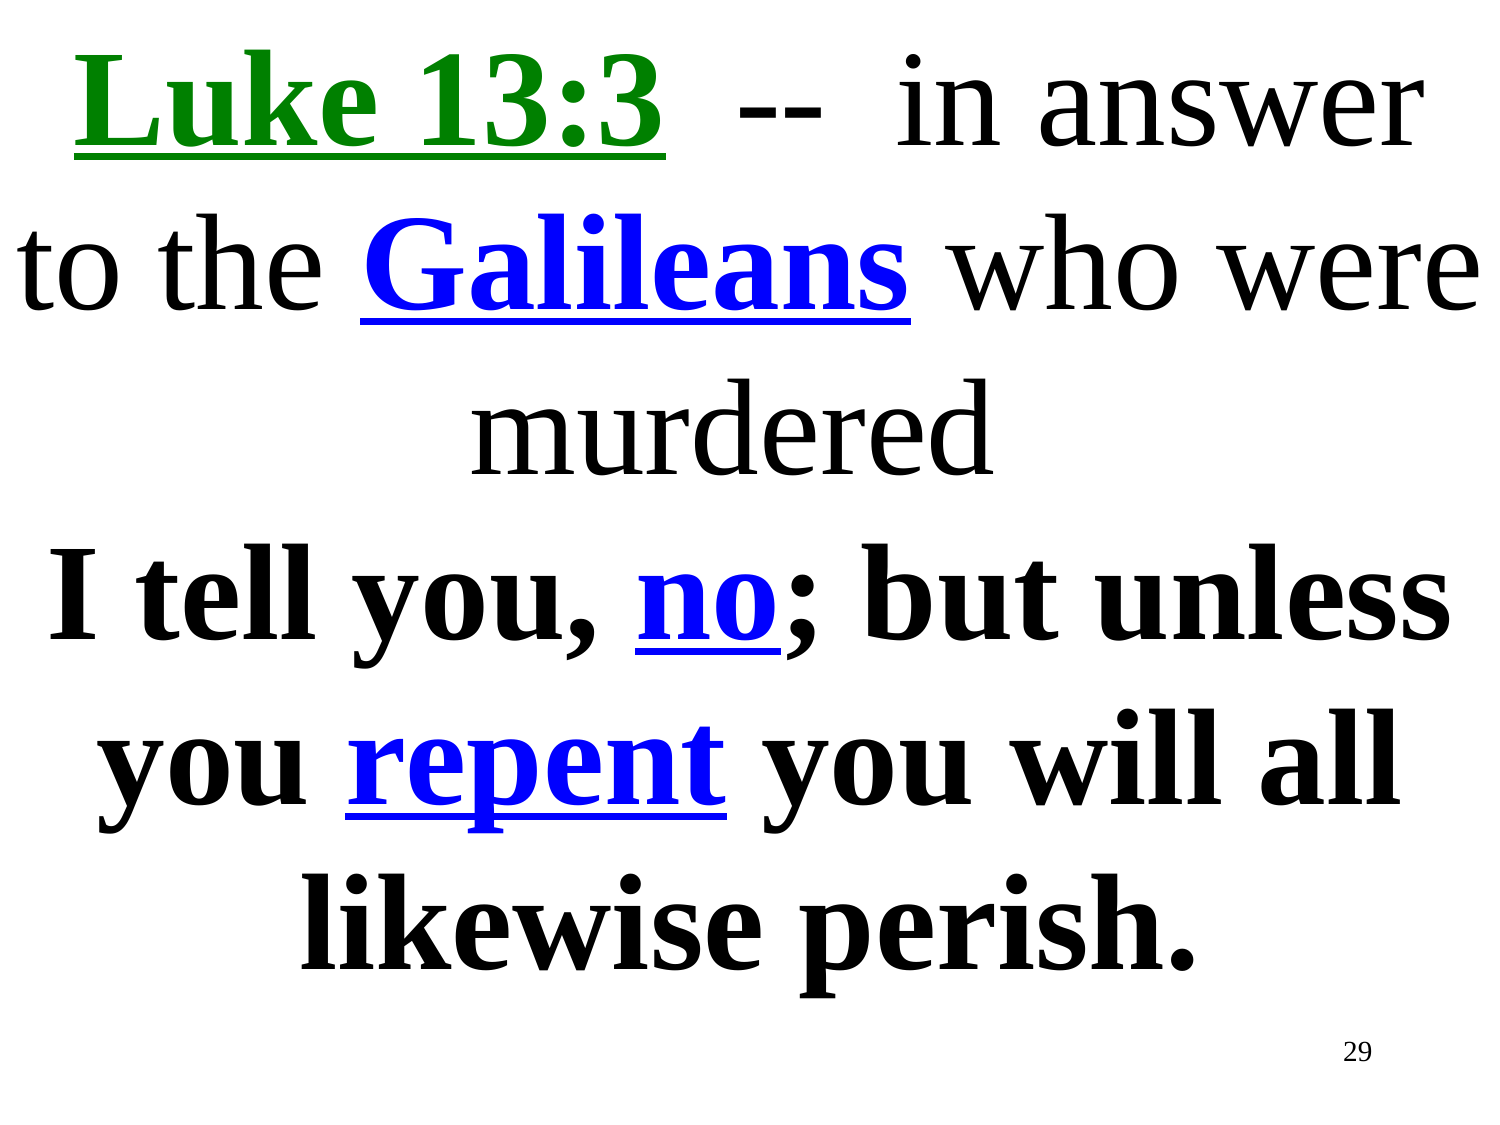

Luke 13:3 -- in answer to the Galileans who were murdered
I tell you, no; but unless you repent you will all likewise perish.